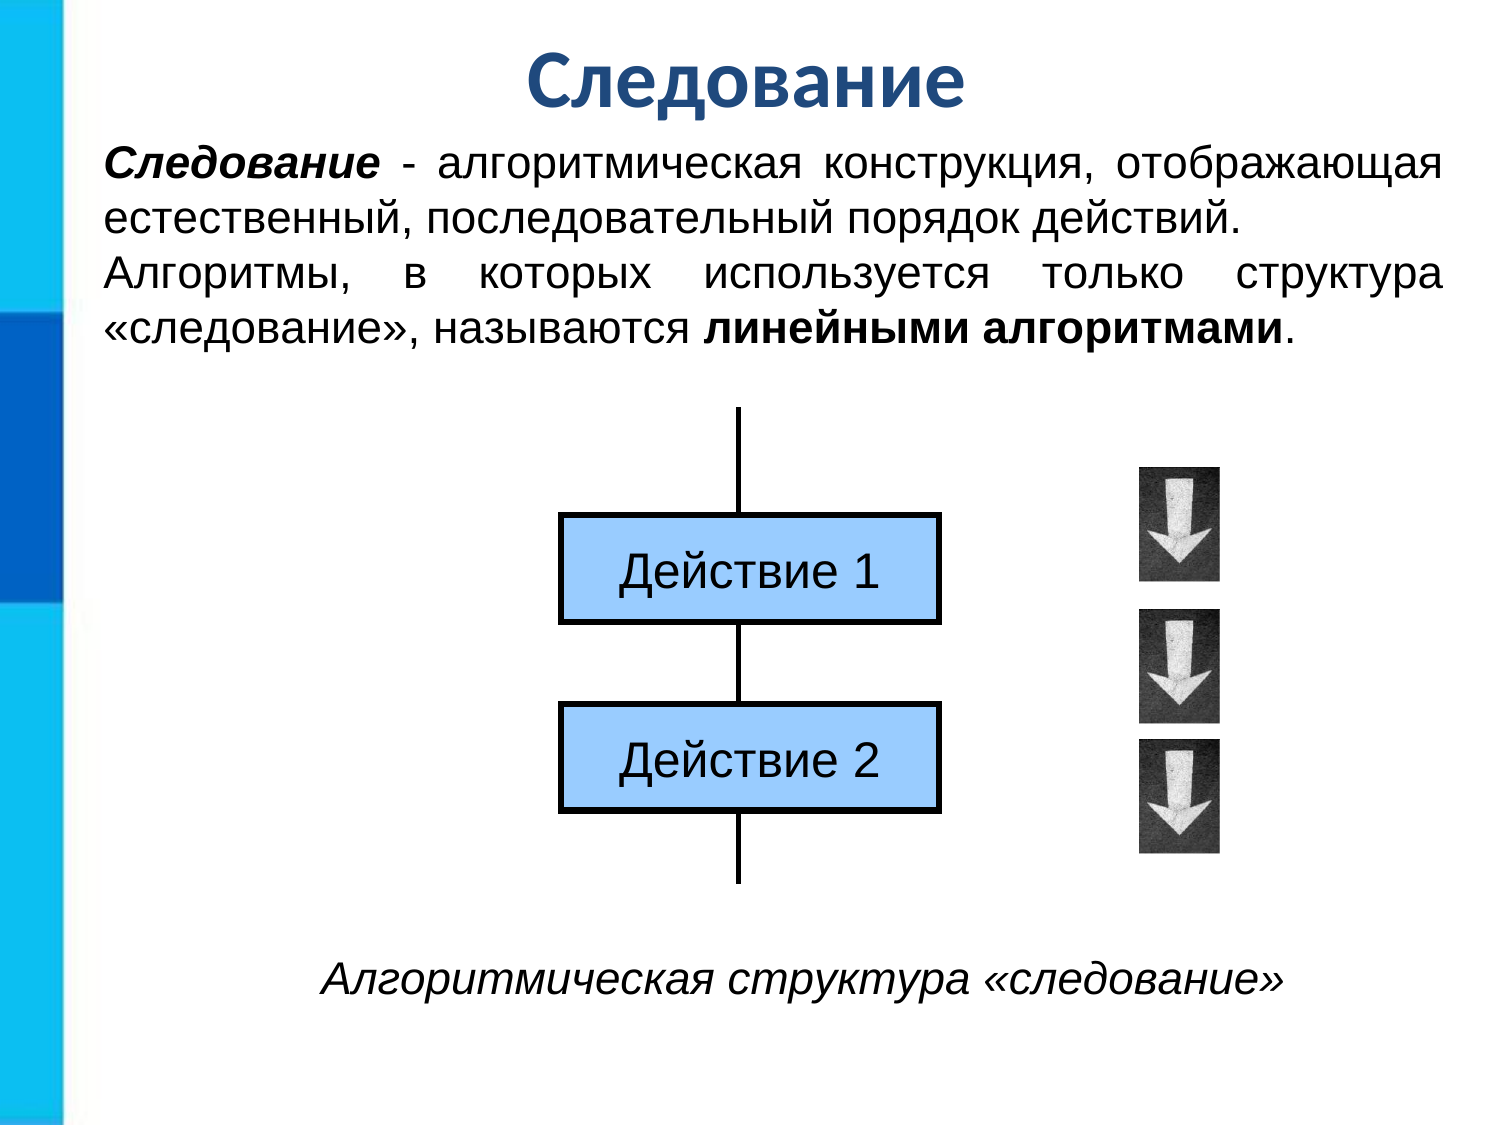

Следование
Следование - алгоритмическая конструкция, отображающая естественный, последовательный порядок действий.
Алгоритмы, в которых используется только структура «следование», называются линейными алгоритмами.
Действие 1
Действие 2
Алгоритмическая структура «следование»